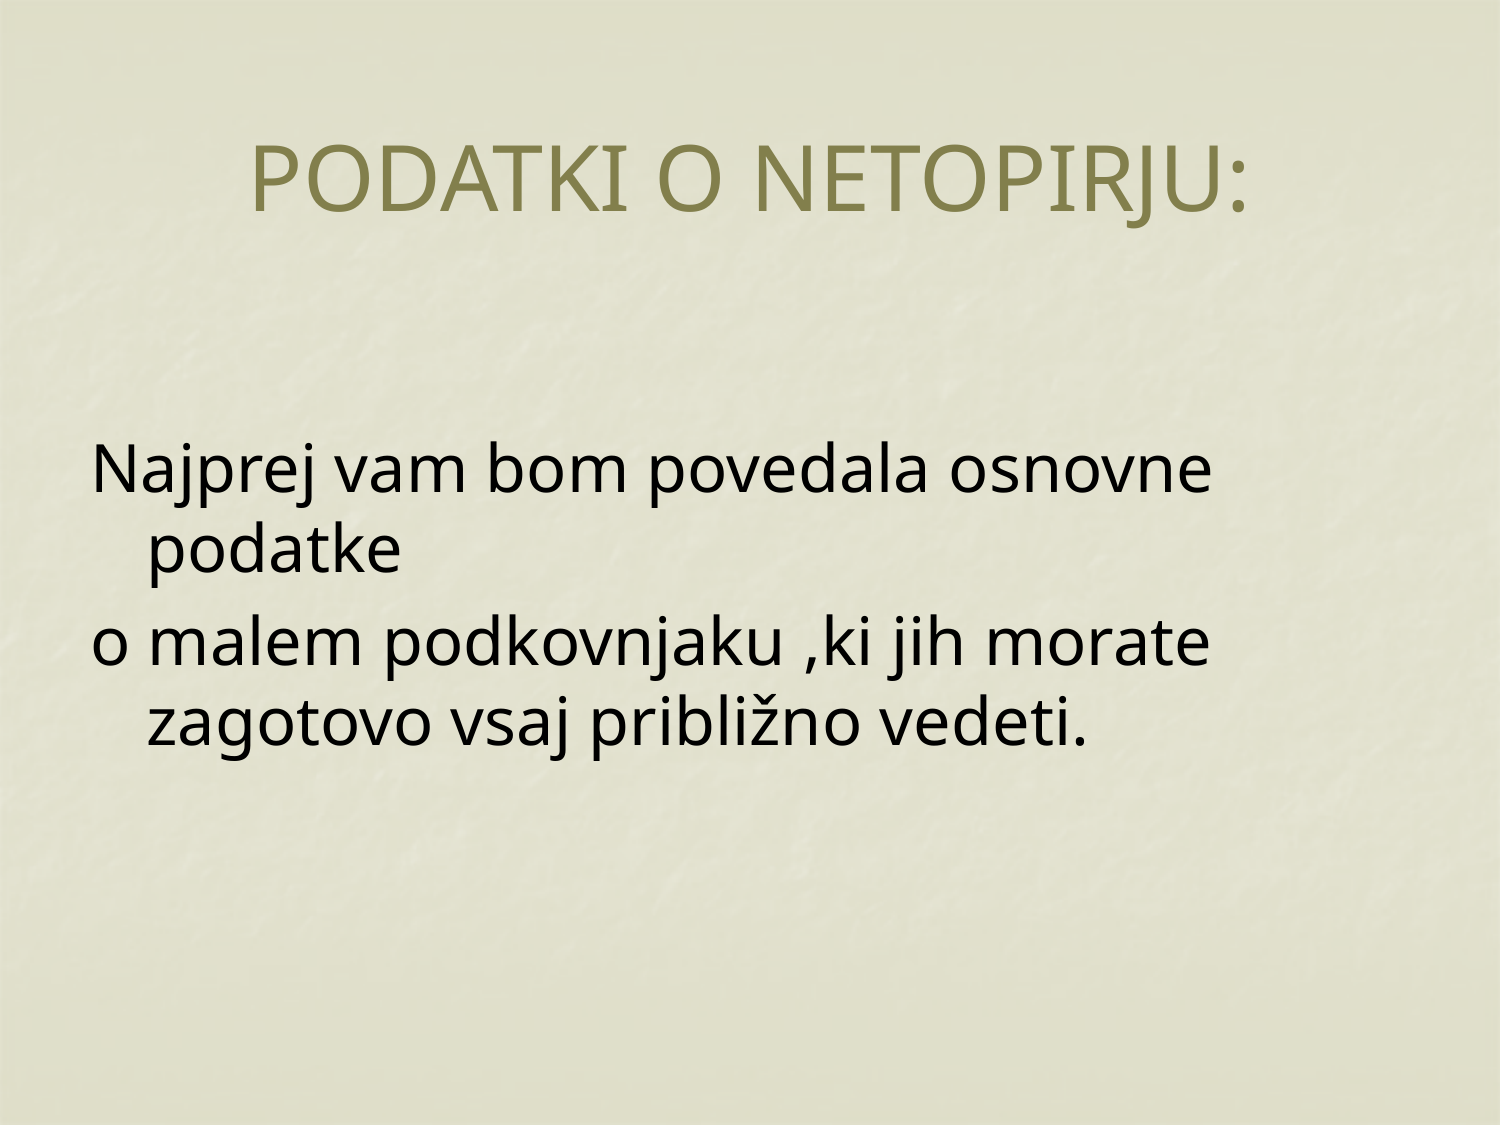

# PODATKI O NETOPIRJU:
Najprej vam bom povedala osnovne podatke
o malem podkovnjaku ,ki jih morate zagotovo vsaj približno vedeti.